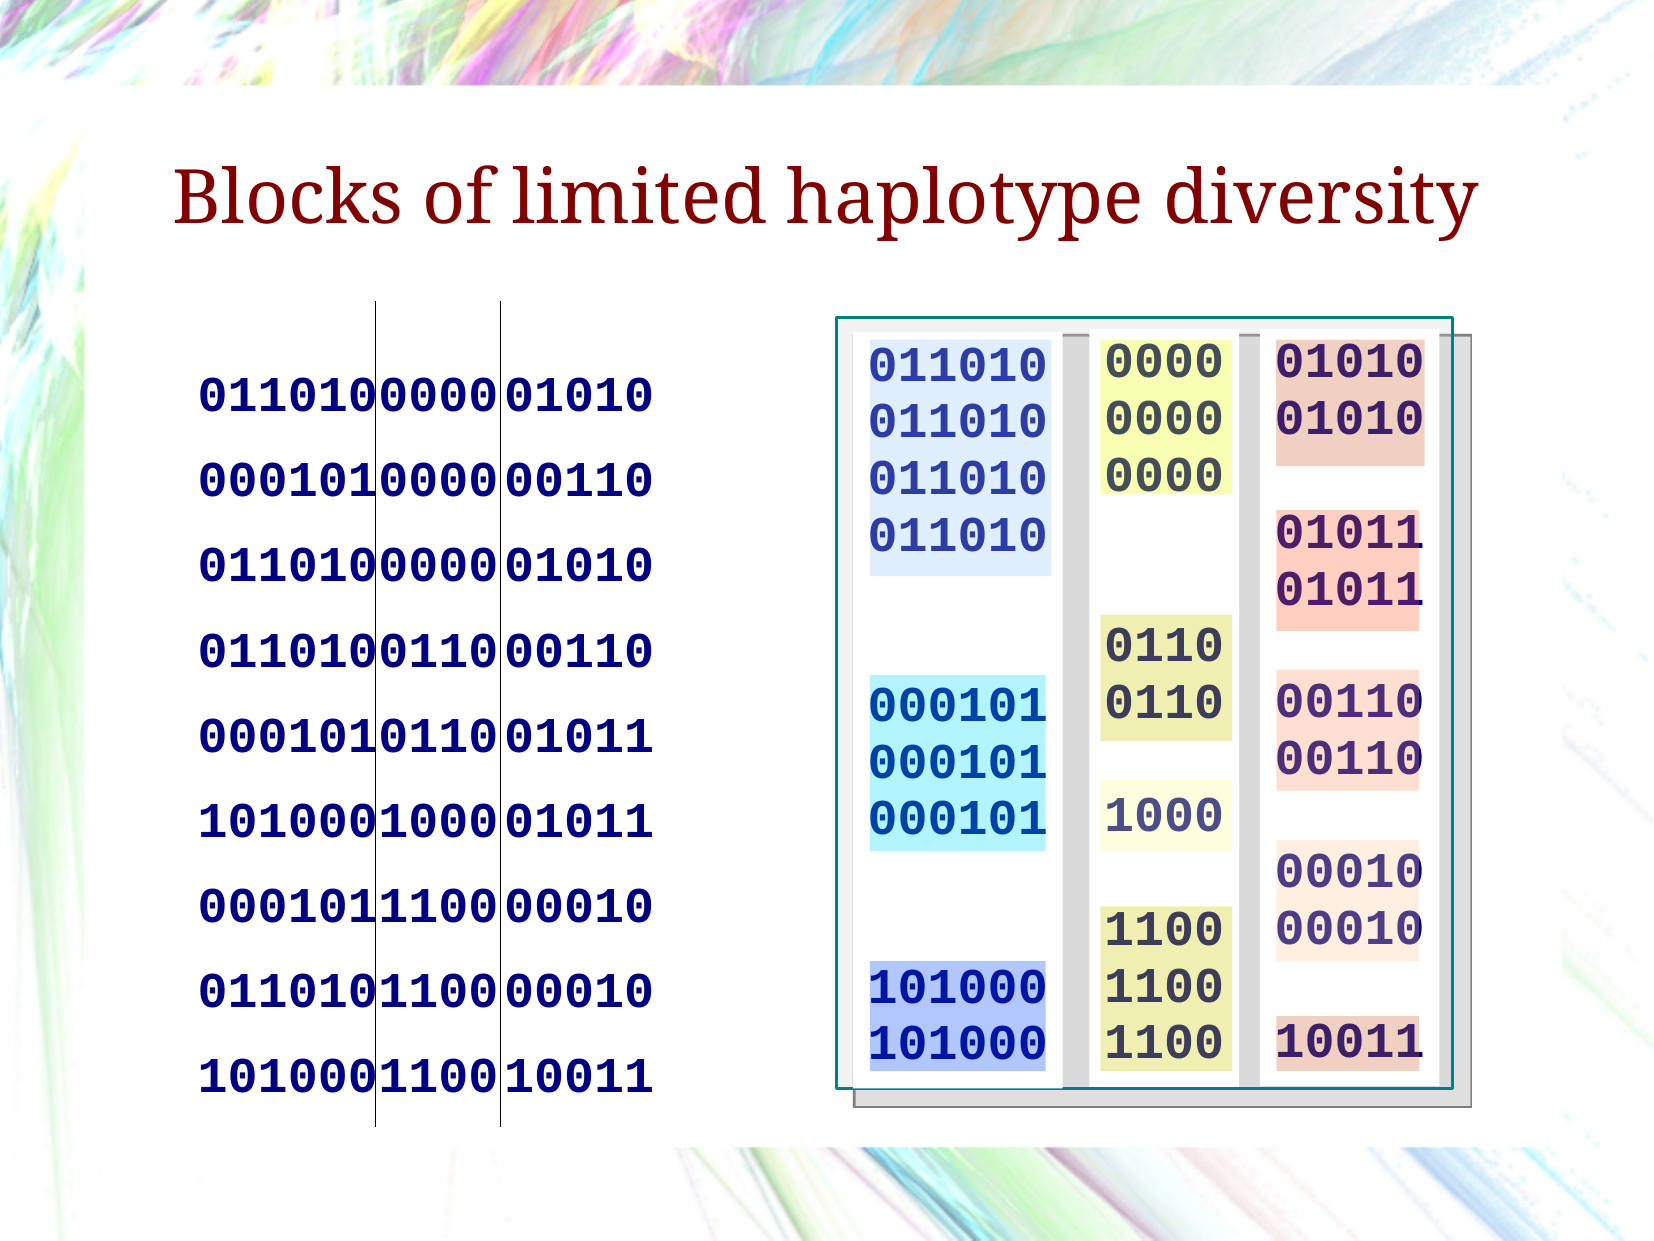

# Blocks of limited haplotype diversity
0000
0000
0000
0110
0110
1000
1100
1100
1100
01010
01010
01011
01011
00110
00110
00010
00010
10011
011010
011010
011010
011010
000101
000101
000101
101000
101000
011010
000101
011010
011010
000101
101000
000101
011010
101000
0000
0000
0000
0110
0110
1000
1100
1100
1100
01010
00110
01010
00110
01011
01011
00010
00010
10011